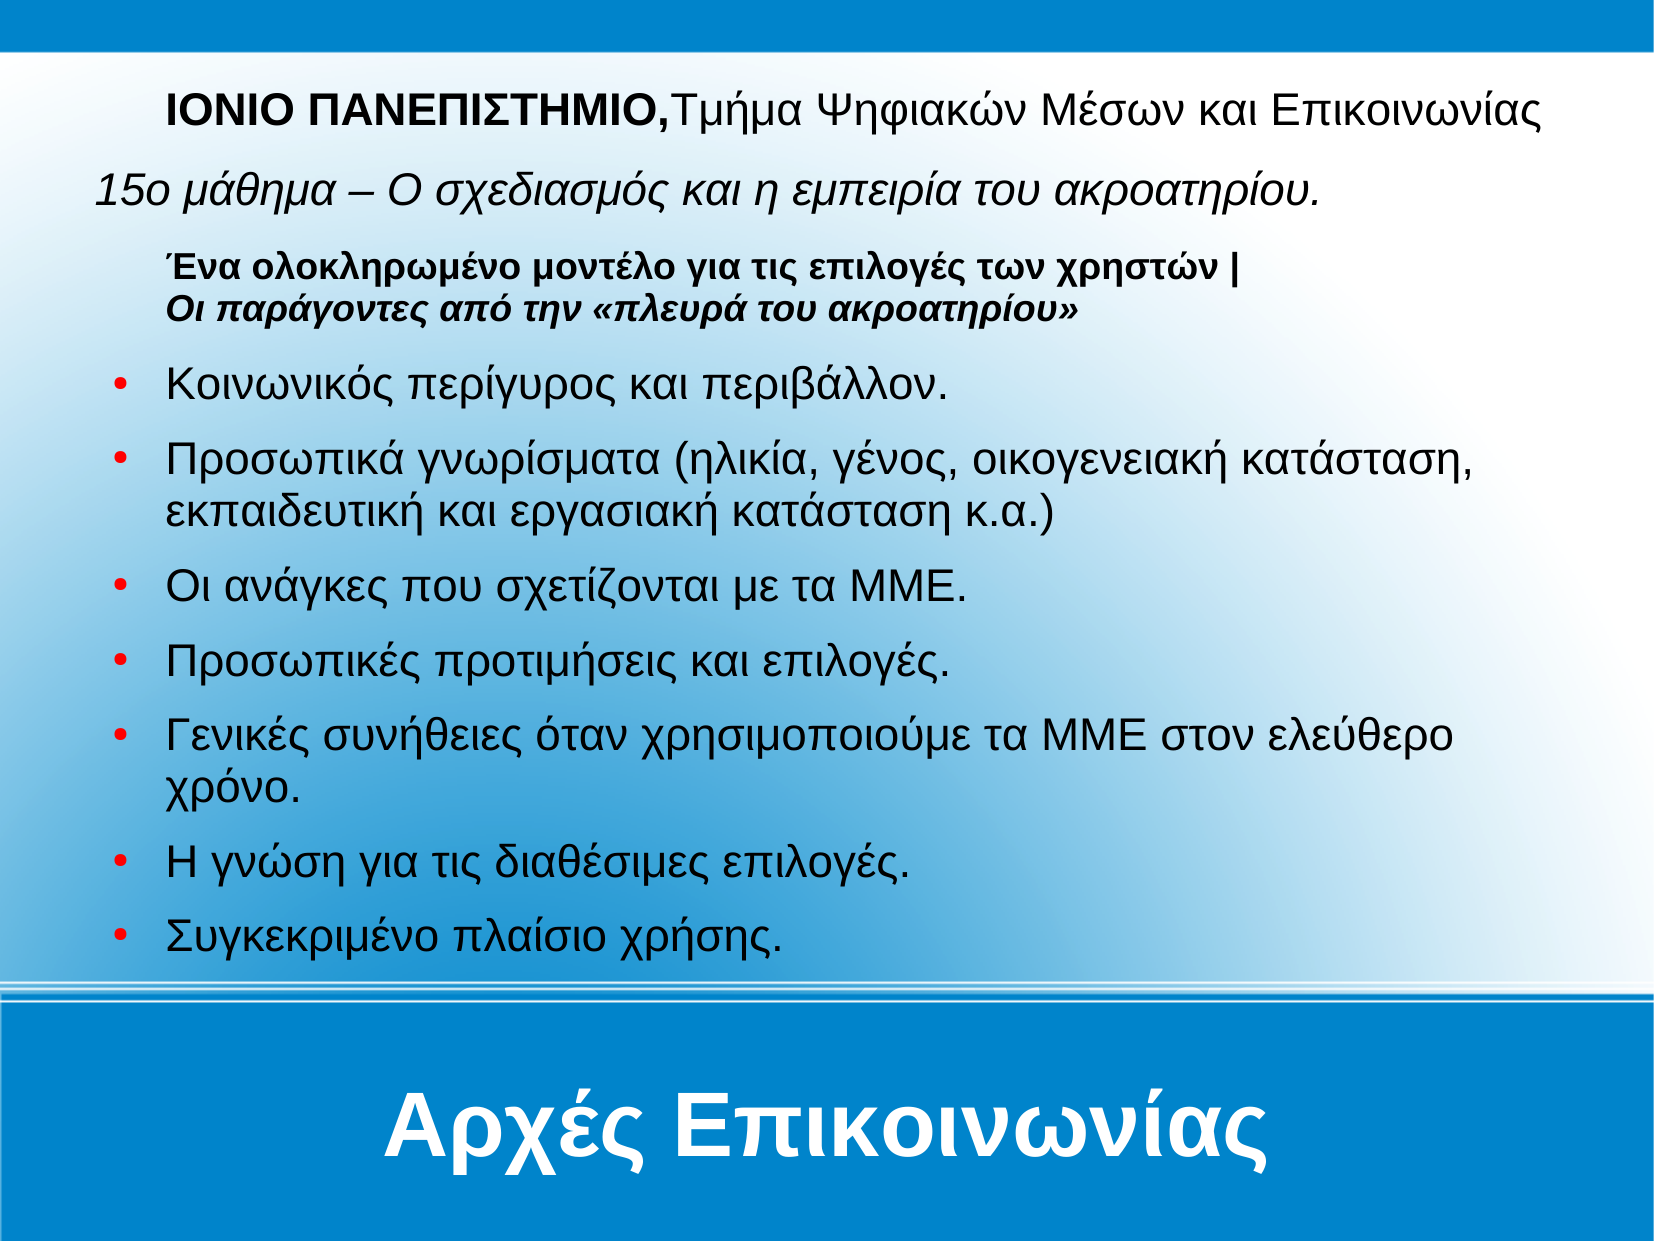

ΙΟΝΙΟ ΠΑΝΕΠΙΣΤΗΜΙΟ,Τμήμα Ψηφιακών Μέσων και Επικοινωνίας
15ο μάθημα – Ο σχεδιασμός και η εμπειρία του ακροατηρίου.
Ένα ολοκληρωμένο μοντέλο για τις επιλογές των χρηστών |
Οι παράγοντες από την «πλευρά του ακροατηρίου»
Κοινωνικός περίγυρος και περιβάλλον.
Προσωπικά γνωρίσματα (ηλικία, γένος, οικογενειακή κατάσταση, εκπαιδευτική και εργασιακή κατάσταση κ.α.)
Οι ανάγκες που σχετίζονται με τα ΜΜΕ.
Προσωπικές προτιμήσεις και επιλογές.
Γενικές συνήθειες όταν χρησιμοποιούμε τα ΜΜΕ στον ελεύθερο χρόνο.
Η γνώση για τις διαθέσιμες επιλογές.
Συγκεκριμένο πλαίσιο χρήσης.
# Αρχές Επικοινωνίας